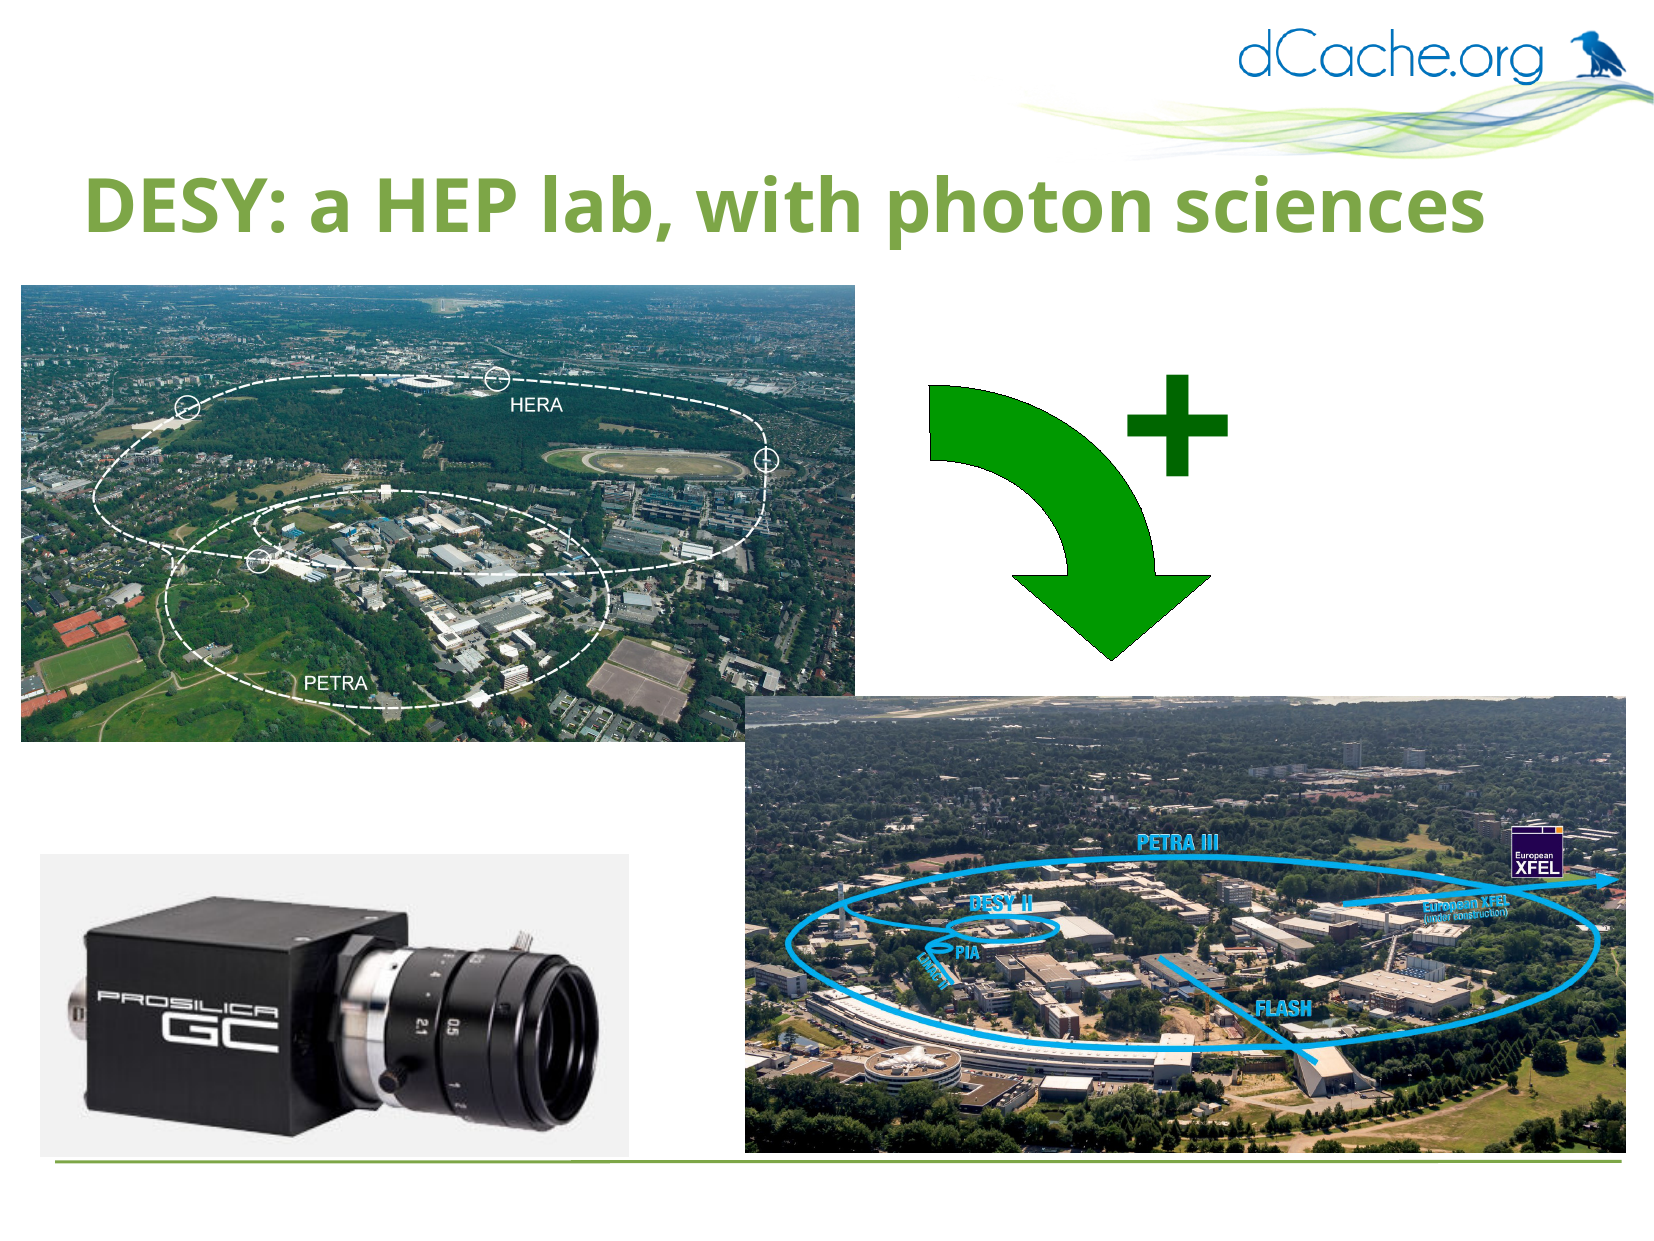

# DESY: a HEP lab, with photon sciences
+